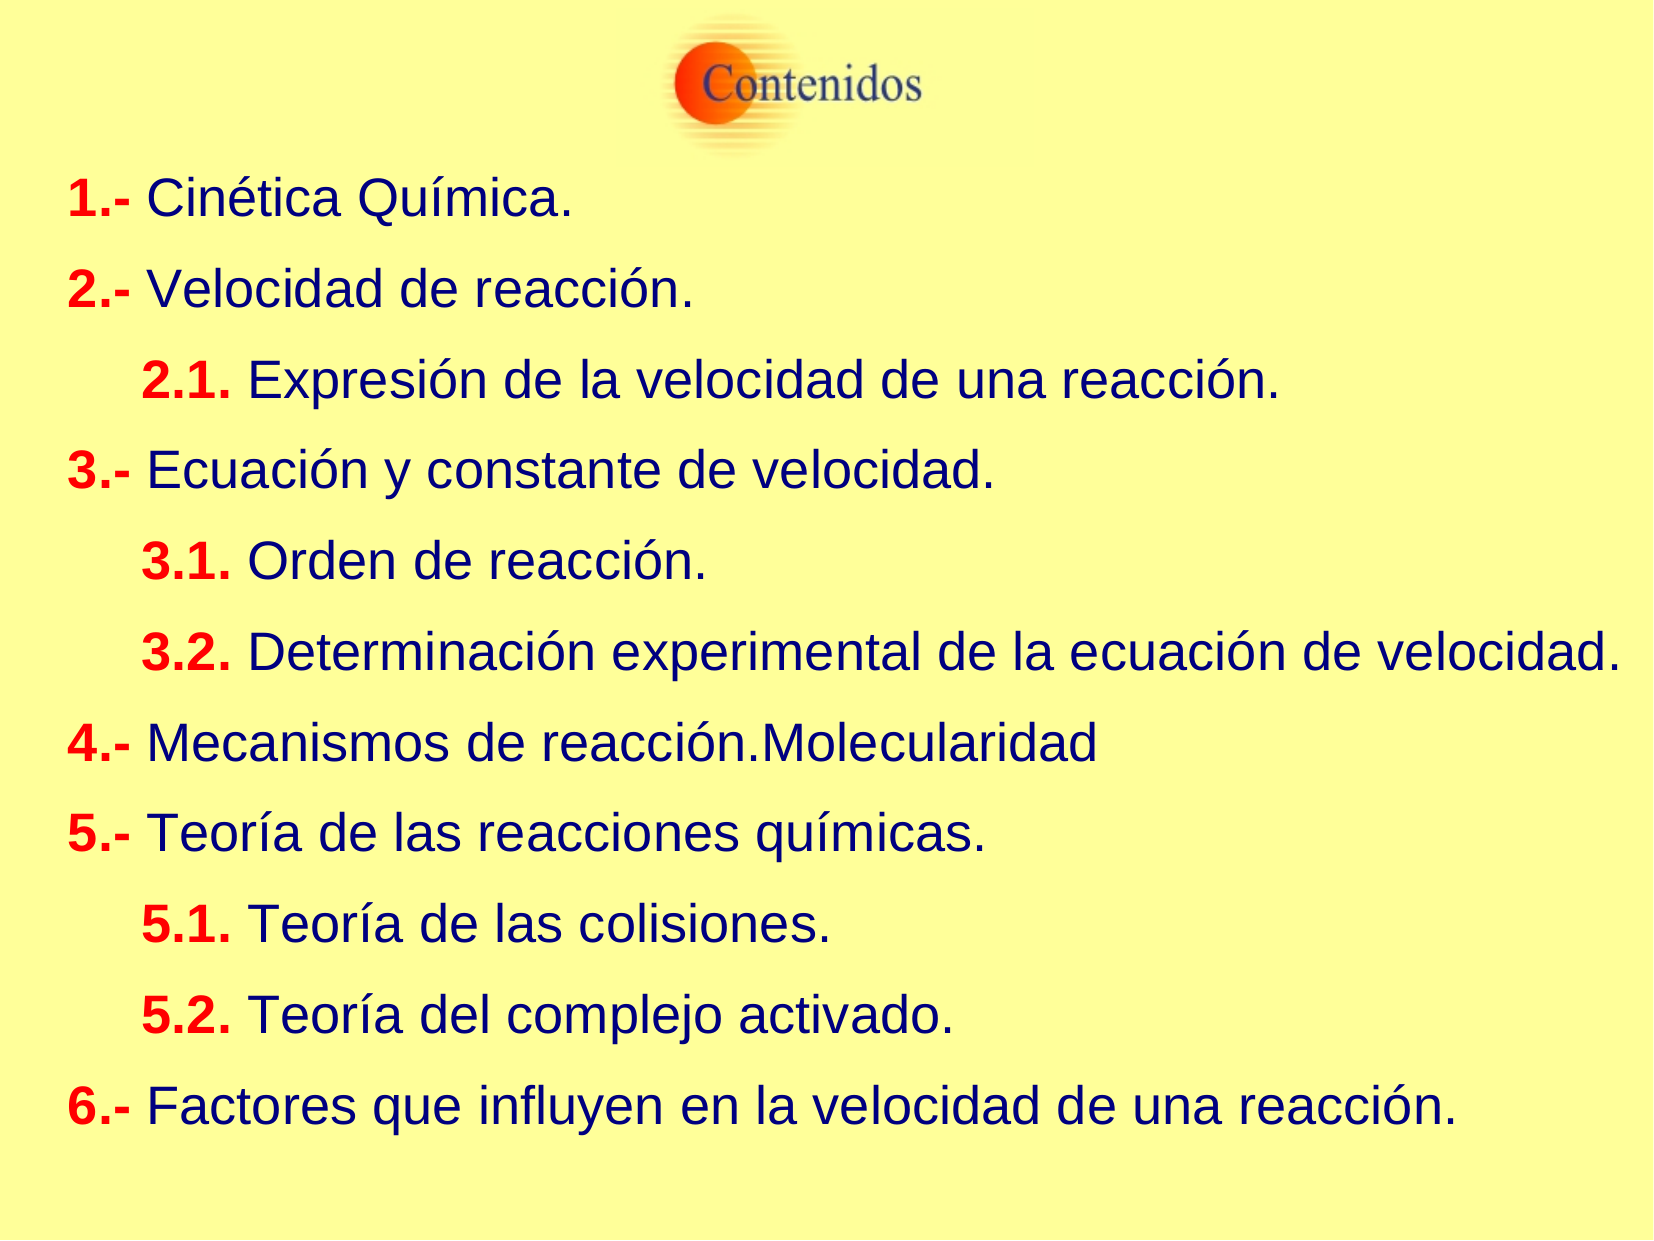

1.- Cinética Química.
2.- Velocidad de reacción.
	2.1. Expresión de la velocidad de una reacción.
3.- Ecuación y constante de velocidad.
	3.1. Orden de reacción.
	3.2. Determinación experimental de la ecuación de velocidad.
4.- Mecanismos de reacción.Molecularidad
5.- Teoría de las reacciones químicas.
	5.1. Teoría de las colisiones.
	5.2. Teoría del complejo activado.
6.- Factores que influyen en la velocidad de una reacción.